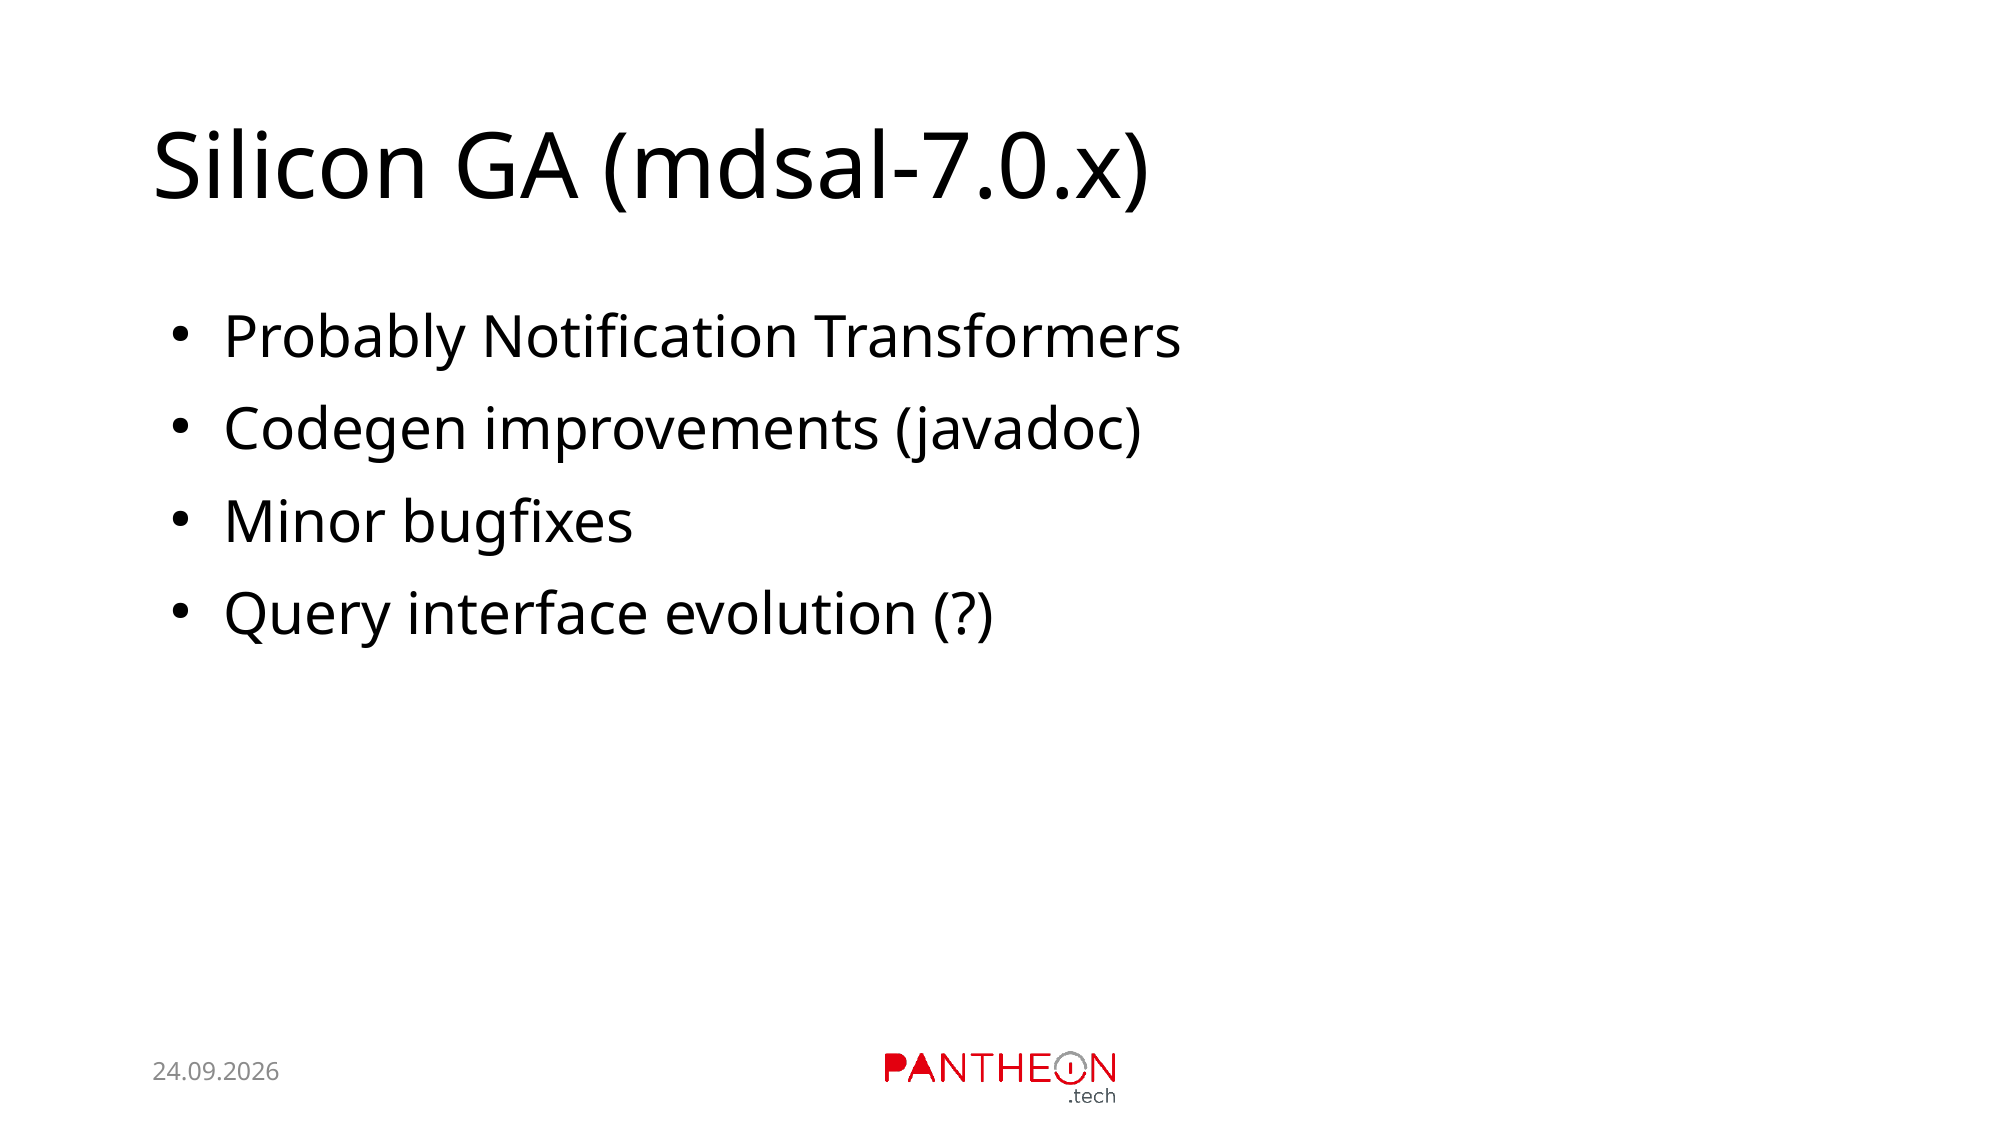

# Silicon GA (mdsal-7.0.x)
Probably Notification Transformers
Codegen improvements (javadoc)
Minor bugfixes
Query interface evolution (?)